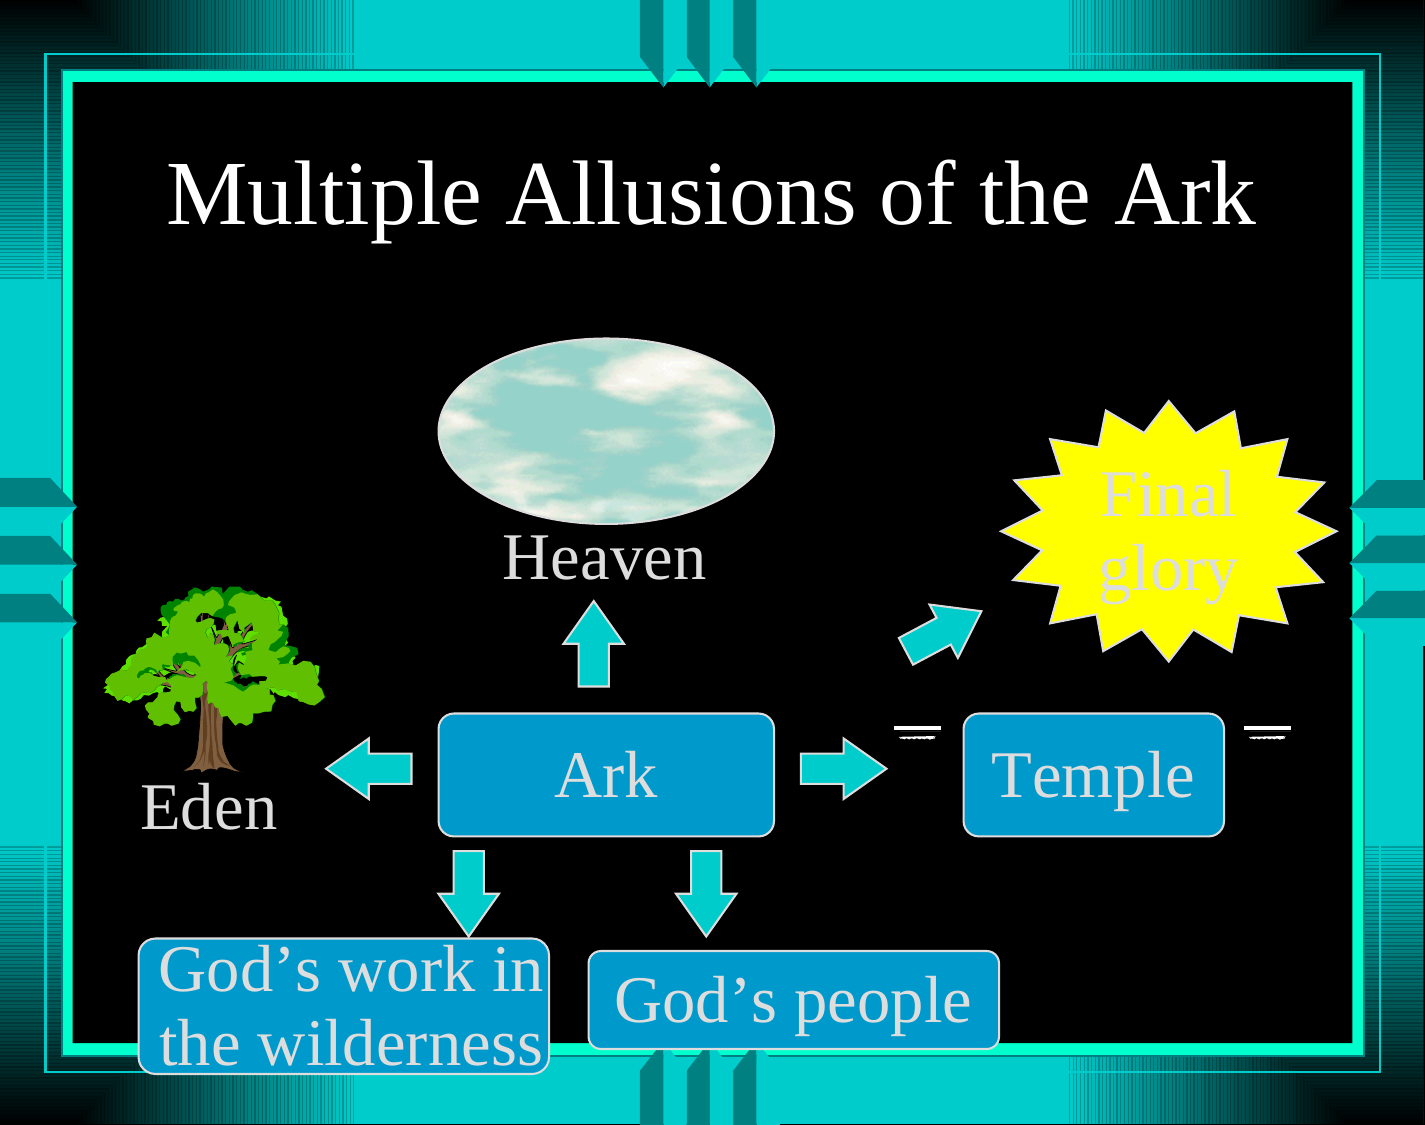

# Multiple Allusions of the Ark
Final
glory
Heaven
Ark
Temple
Eden
God’s work in
the wilderness
God’s people